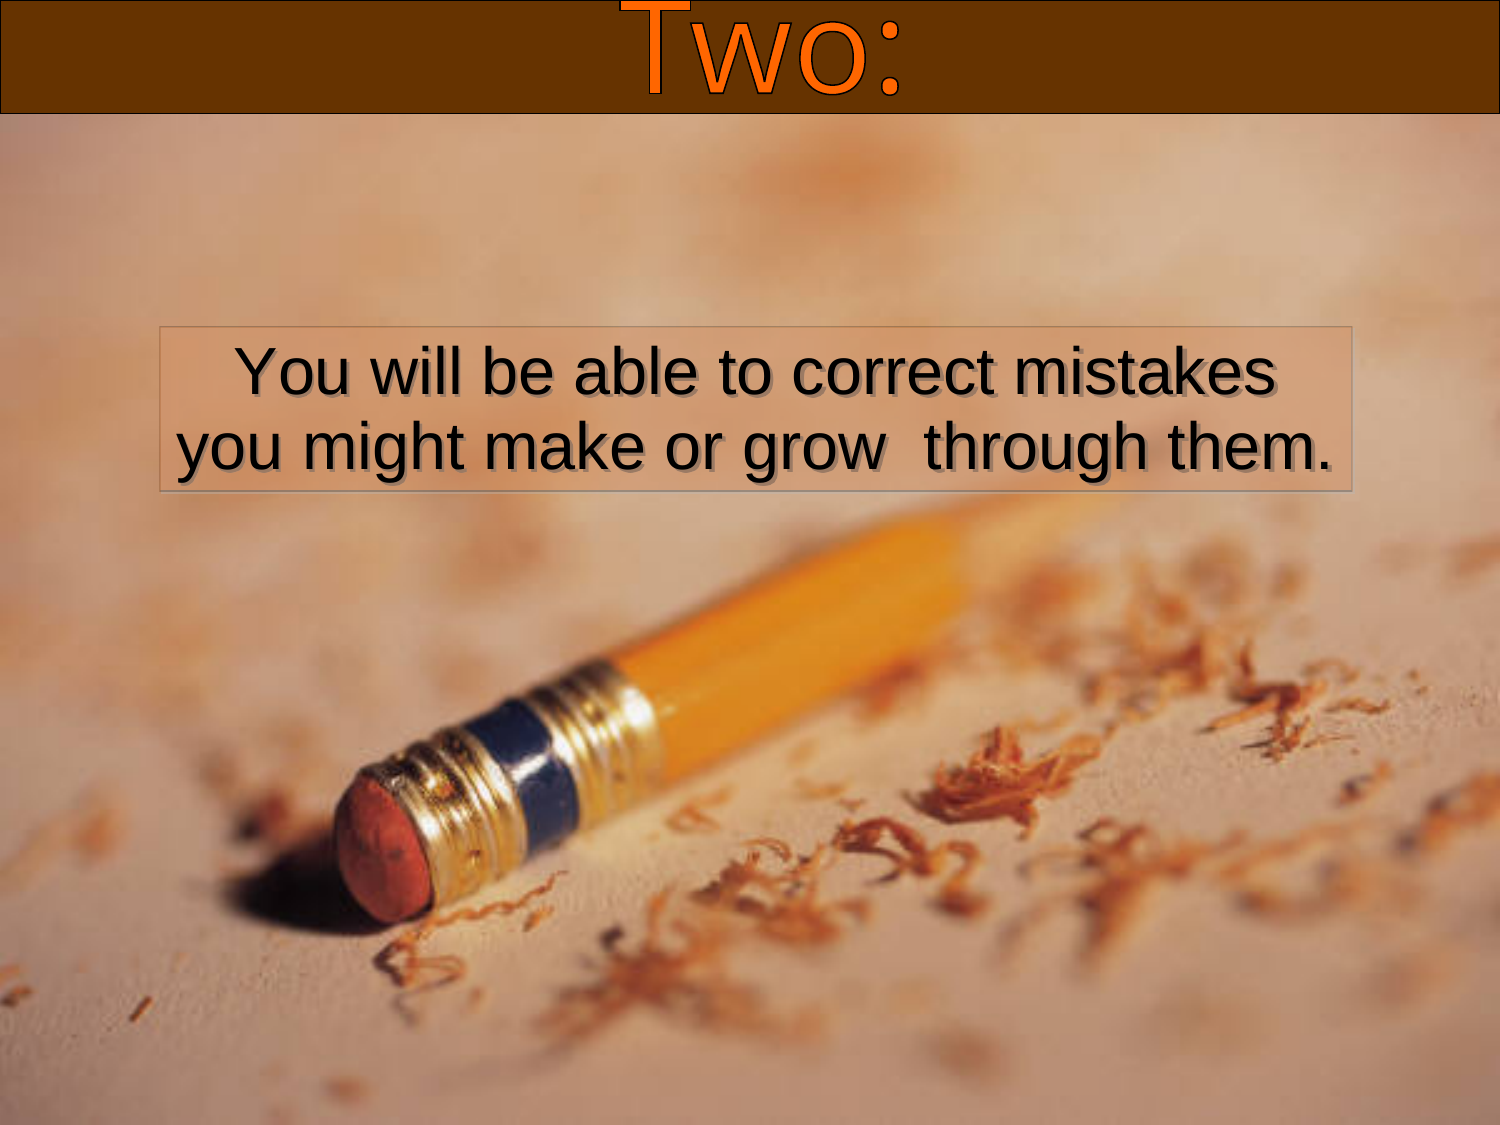

Two:
You will be able to correct mistakes you might make or grow through them.